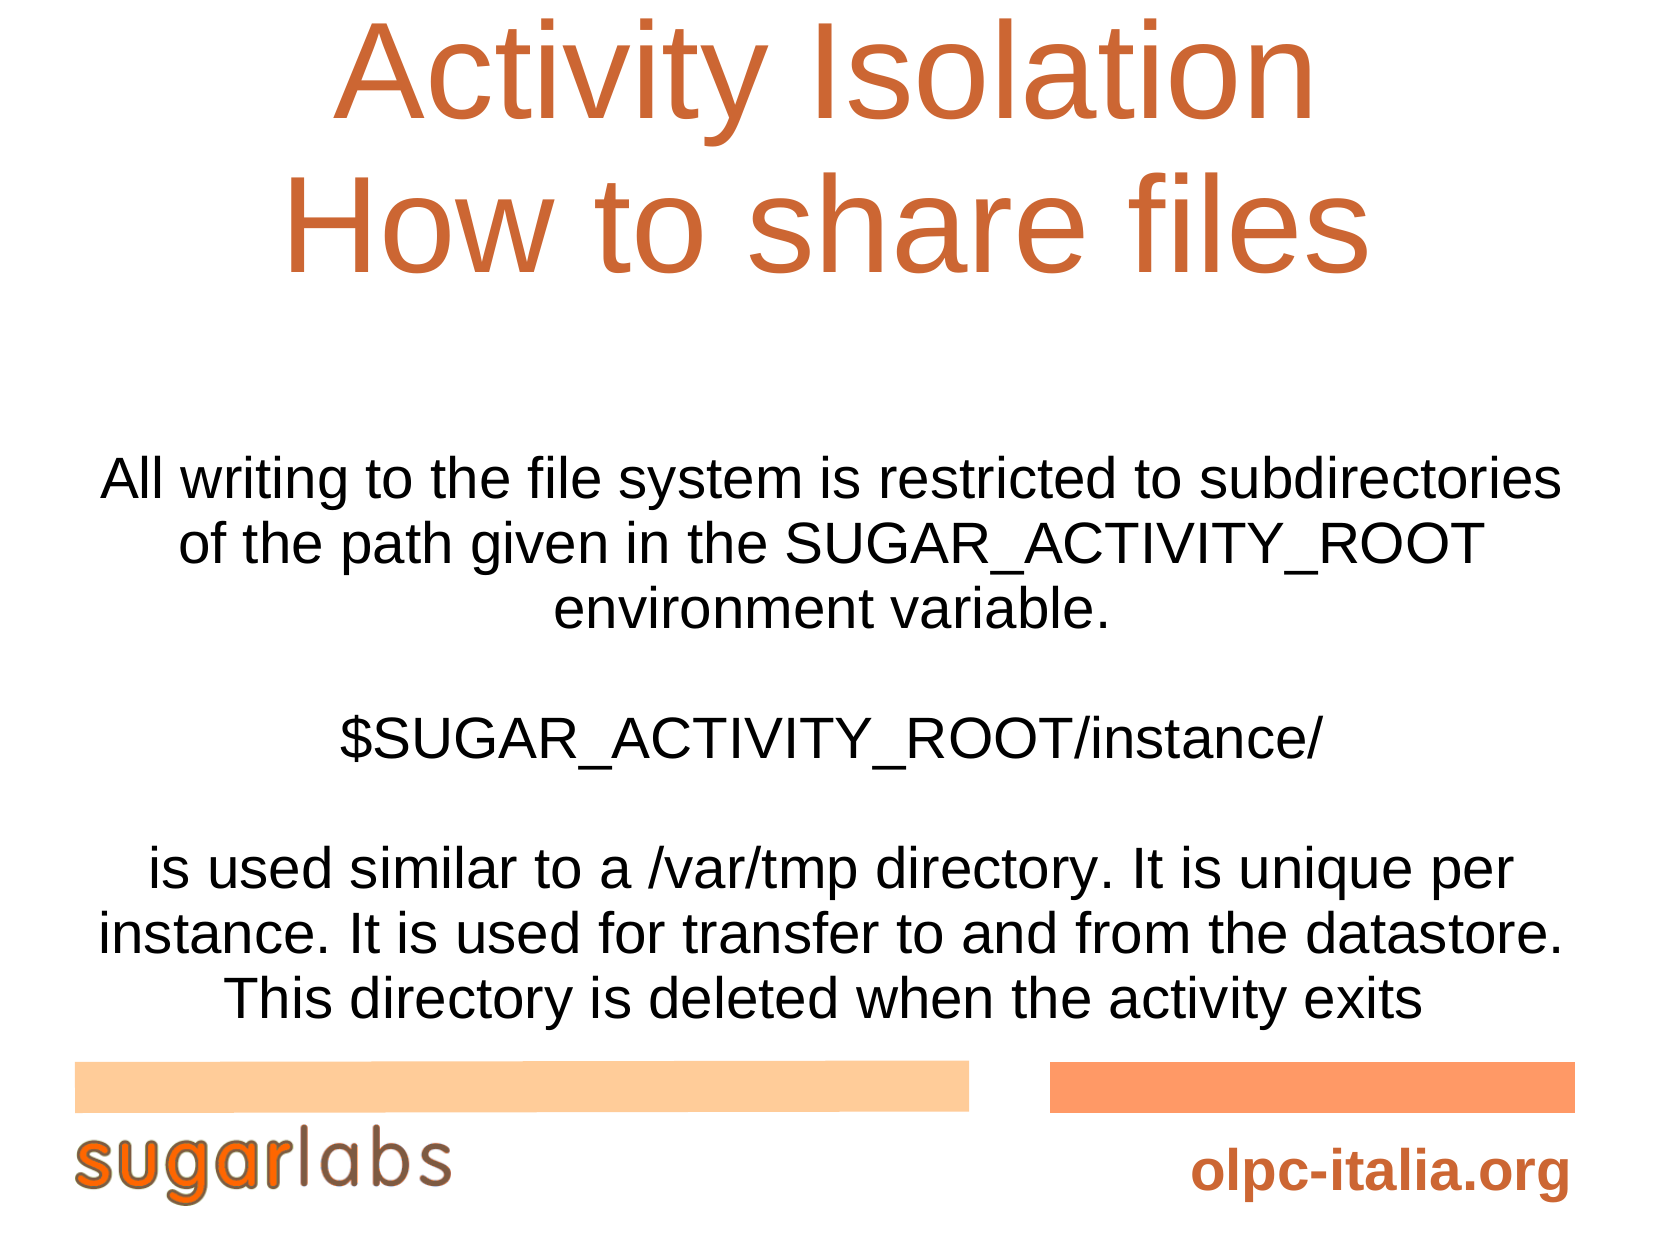

# Activity Isolation How to share files
All writing to the file system is restricted to subdirectories of the path given in the SUGAR_ACTIVITY_ROOT environment variable.
$SUGAR_ACTIVITY_ROOT/instance/
is used similar to a /var/tmp directory. It is unique per instance. It is used for transfer to and from the datastore. This directory is deleted when the activity exits